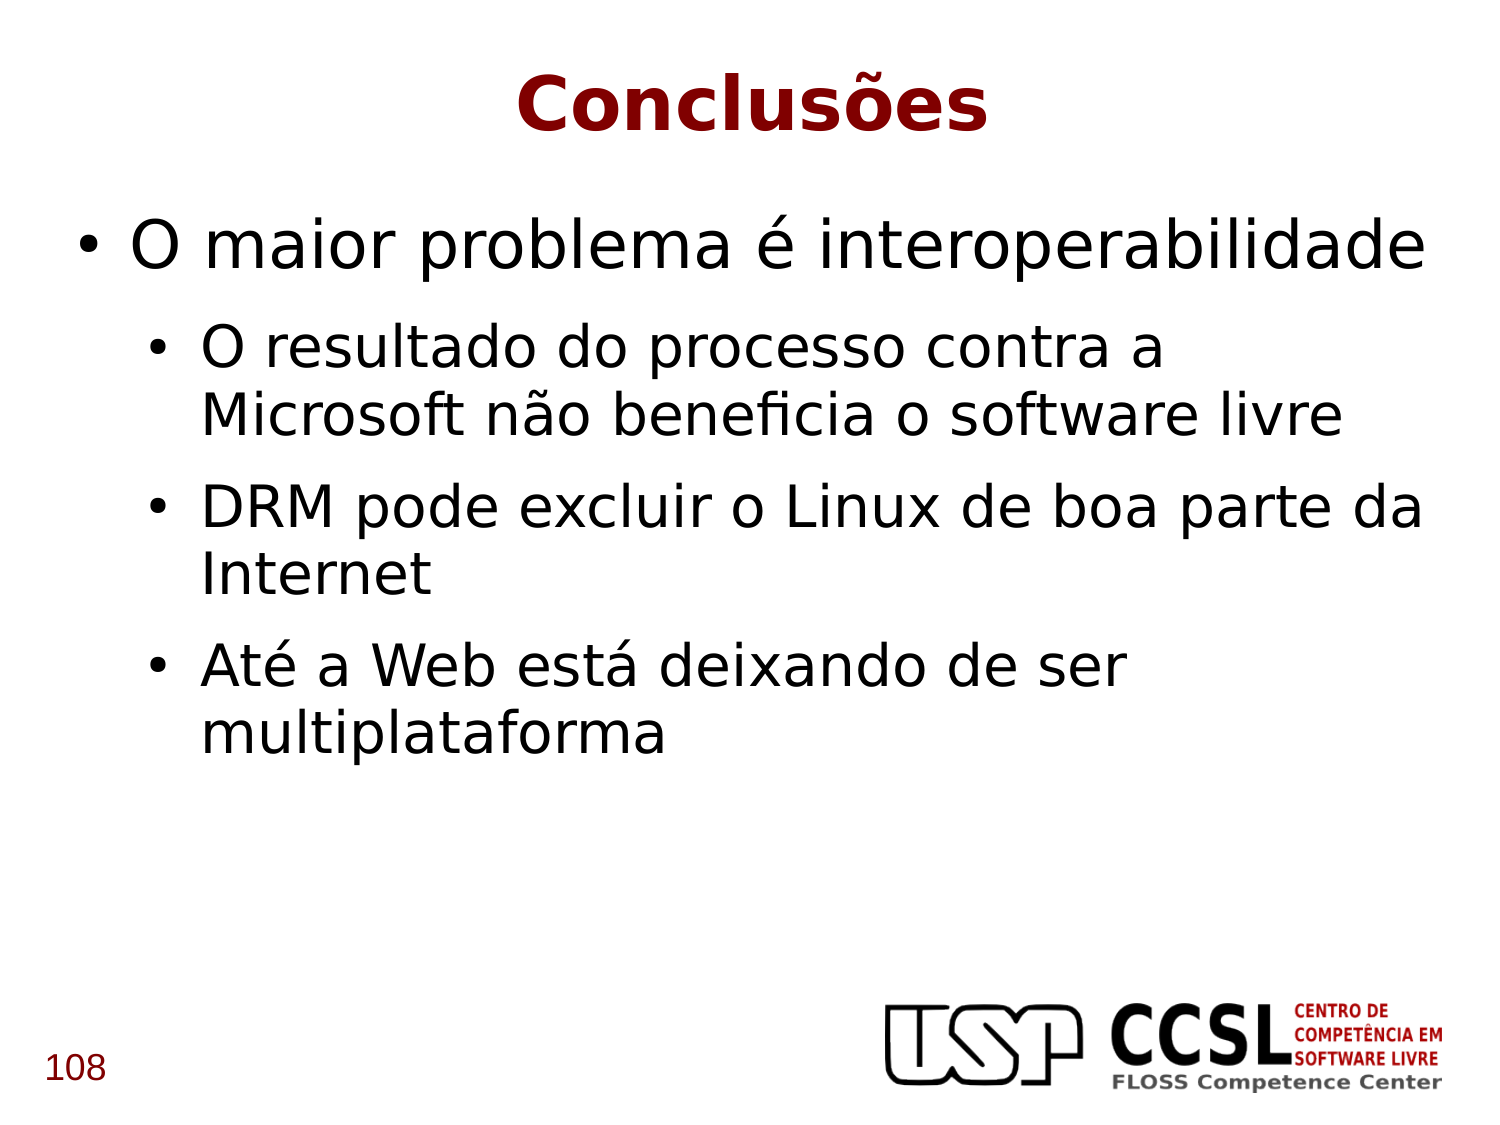

# Conclusões
O maior problema é interoperabilidade
O resultado do processo contra a Microsoft não beneficia o software livre
DRM pode excluir o Linux de boa parte da Internet
Até a Web está deixando de ser multiplataforma